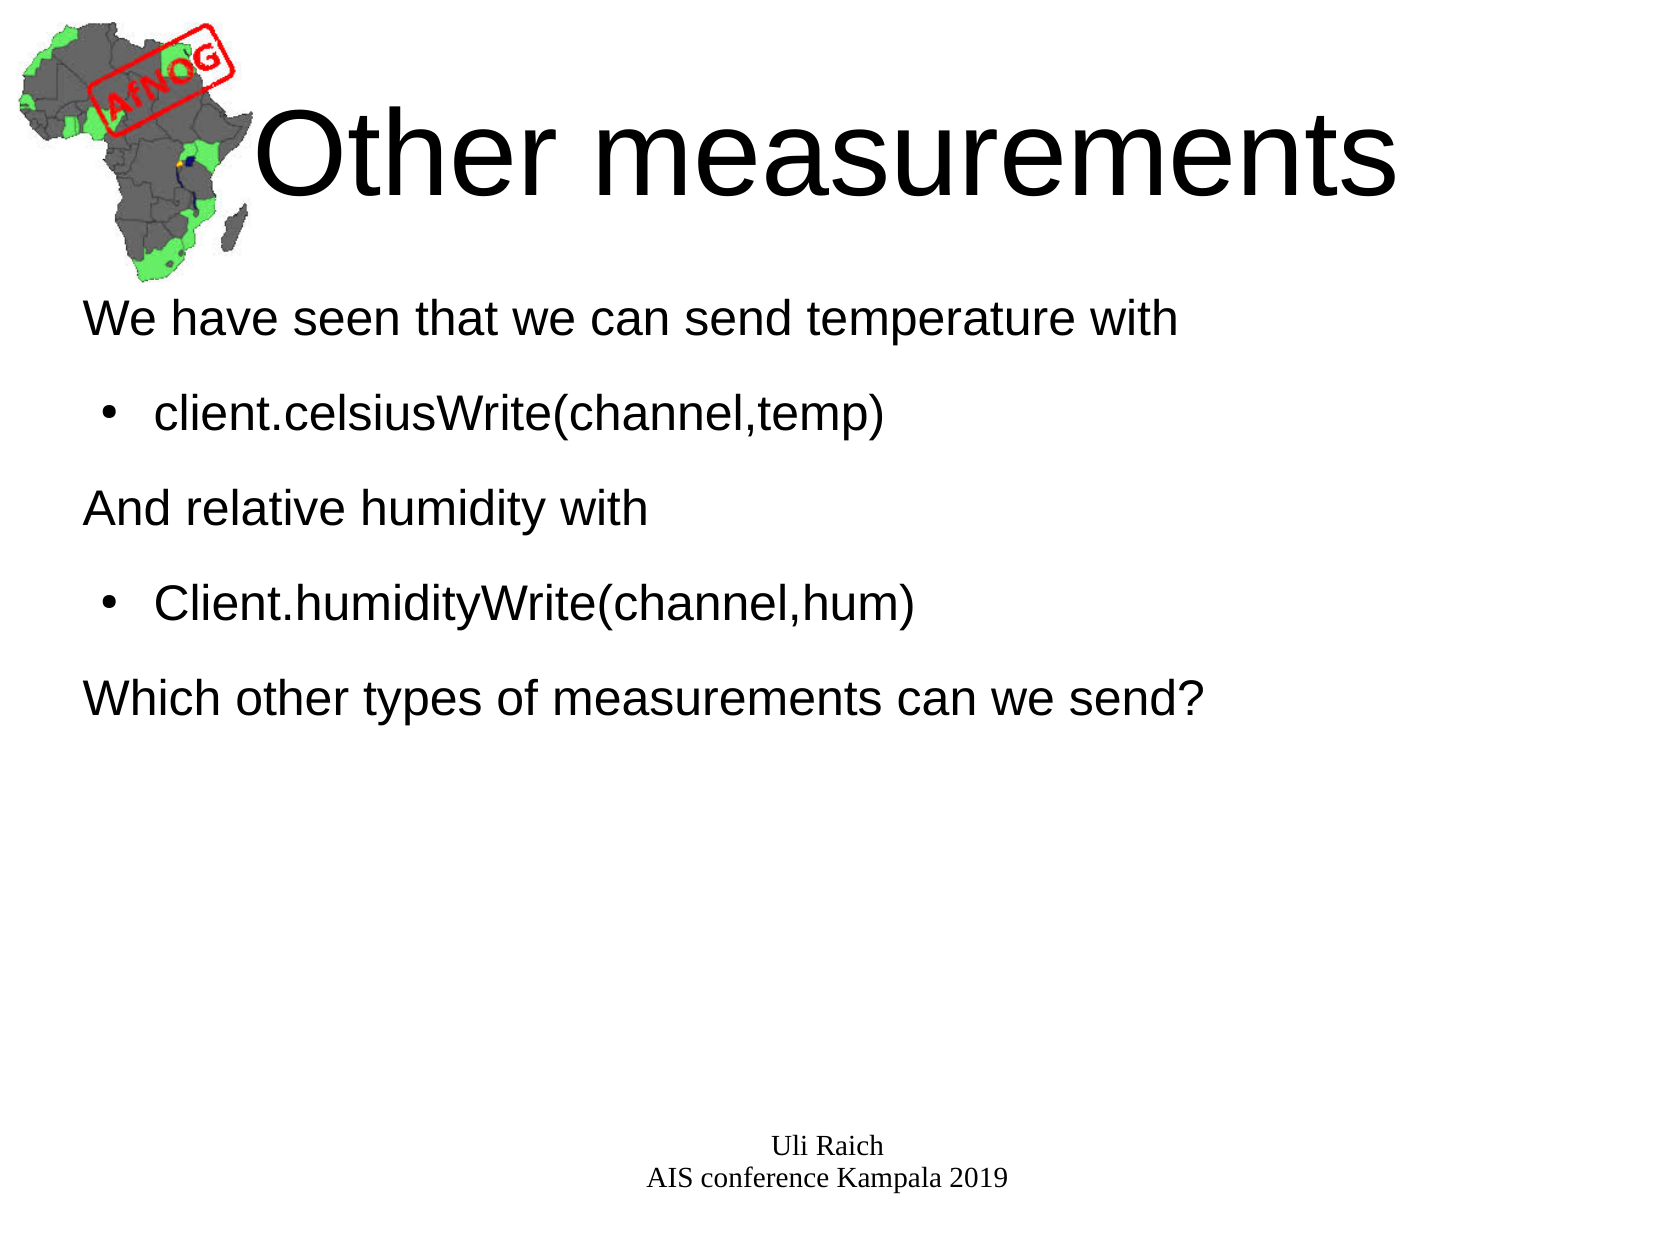

# Other measurements
We have seen that we can send temperature with
client.celsiusWrite(channel,temp)
And relative humidity with
Client.humidityWrite(channel,hum)
Which other types of measurements can we send?